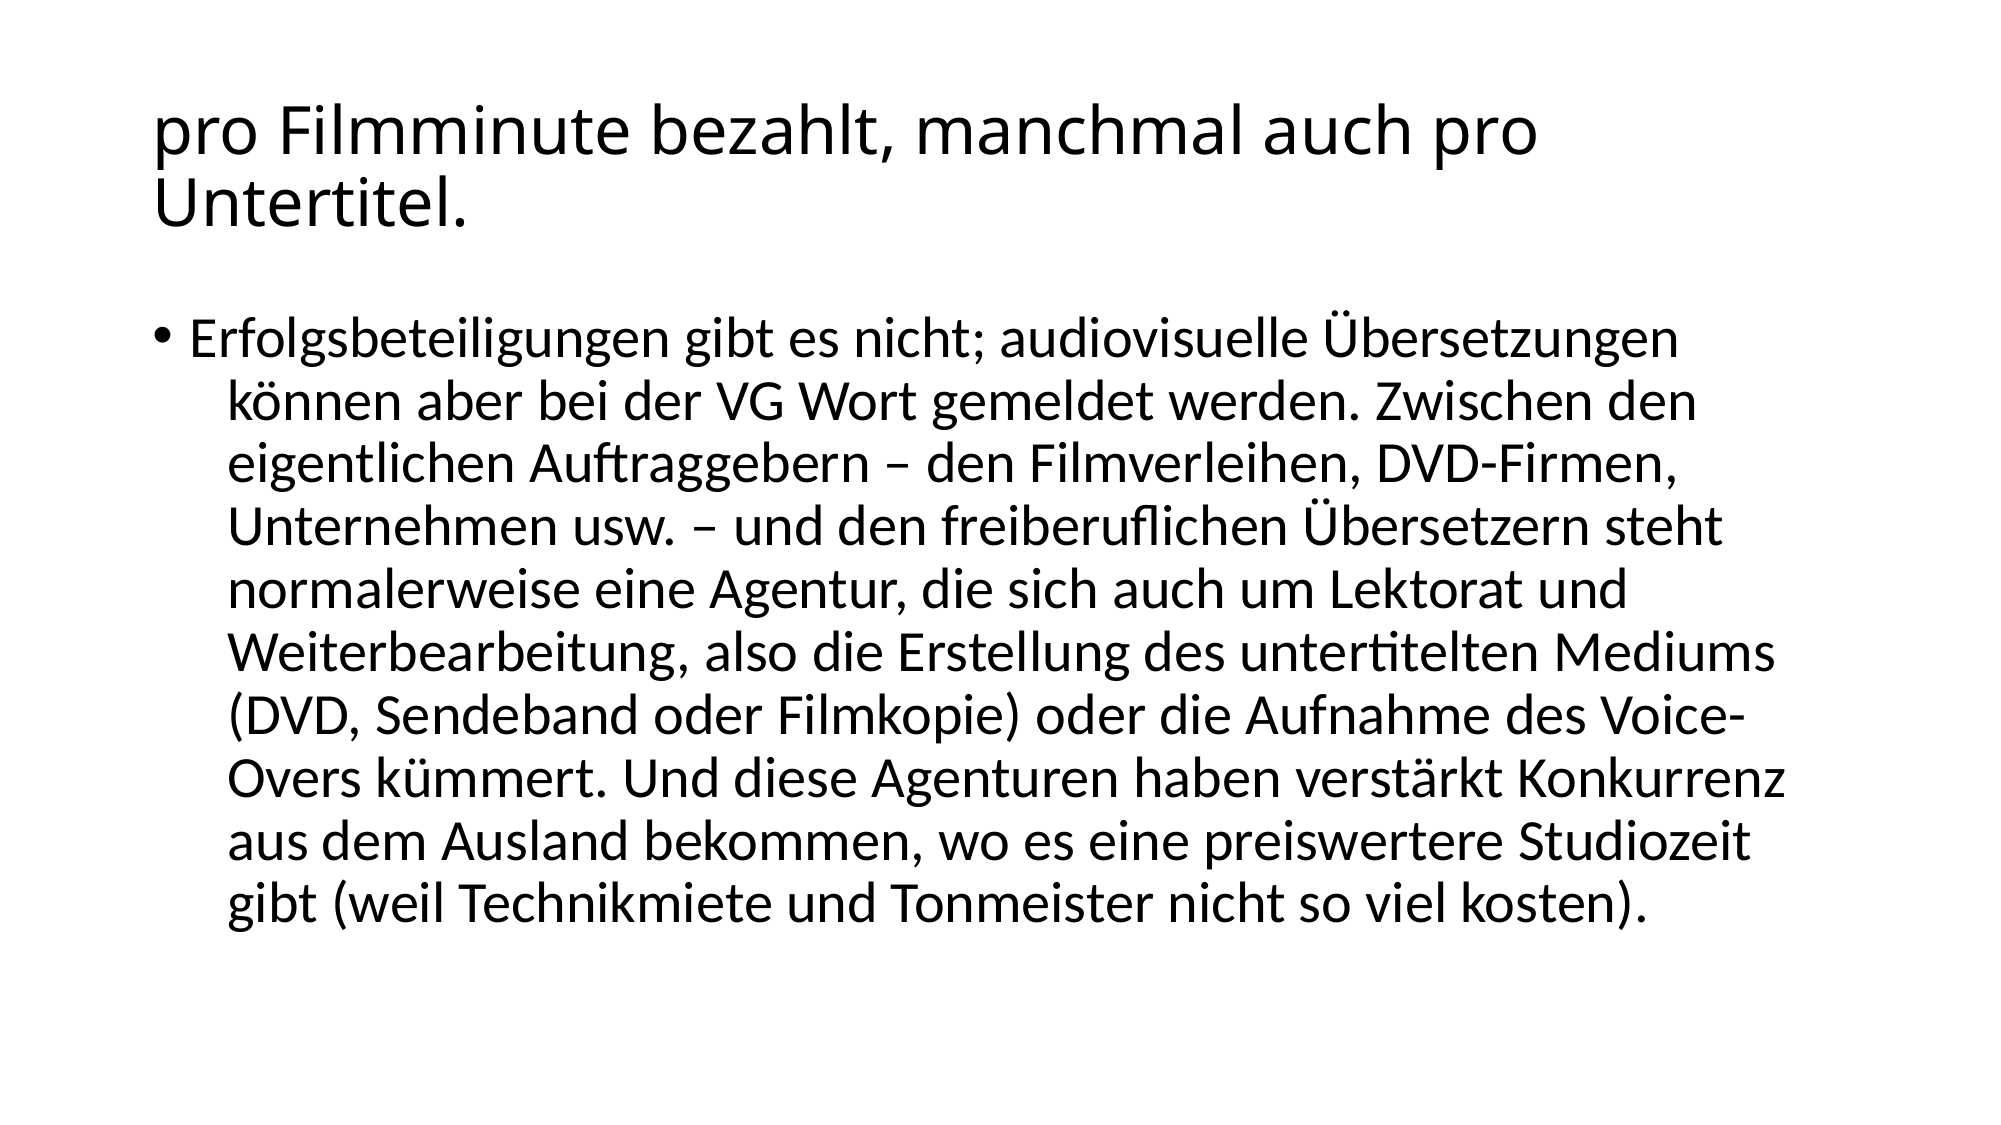

# pro Filmminute bezahlt, manchmal auch pro Untertitel.
Erfolgsbeteiligungen gibt es nicht; audiovisuelle Übersetzungen können aber bei der VG Wort gemeldet werden. Zwischen den eigentlichen Auftraggebern – den Filmverleihen, DVD-Firmen, Unternehmen usw. – und den freiberuflichen Übersetzern steht normalerweise eine Agentur, die sich auch um Lektorat und Weiterbearbeitung, also die Erstellung des untertitelten Mediums (DVD, Sendeband oder Filmkopie) oder die Aufnahme des Voice-Overs kümmert. Und diese Agenturen haben verstärkt Konkurrenz aus dem Ausland bekommen, wo es eine preiswertere Studiozeit gibt (weil Technikmiete und Tonmeister nicht so viel kosten).